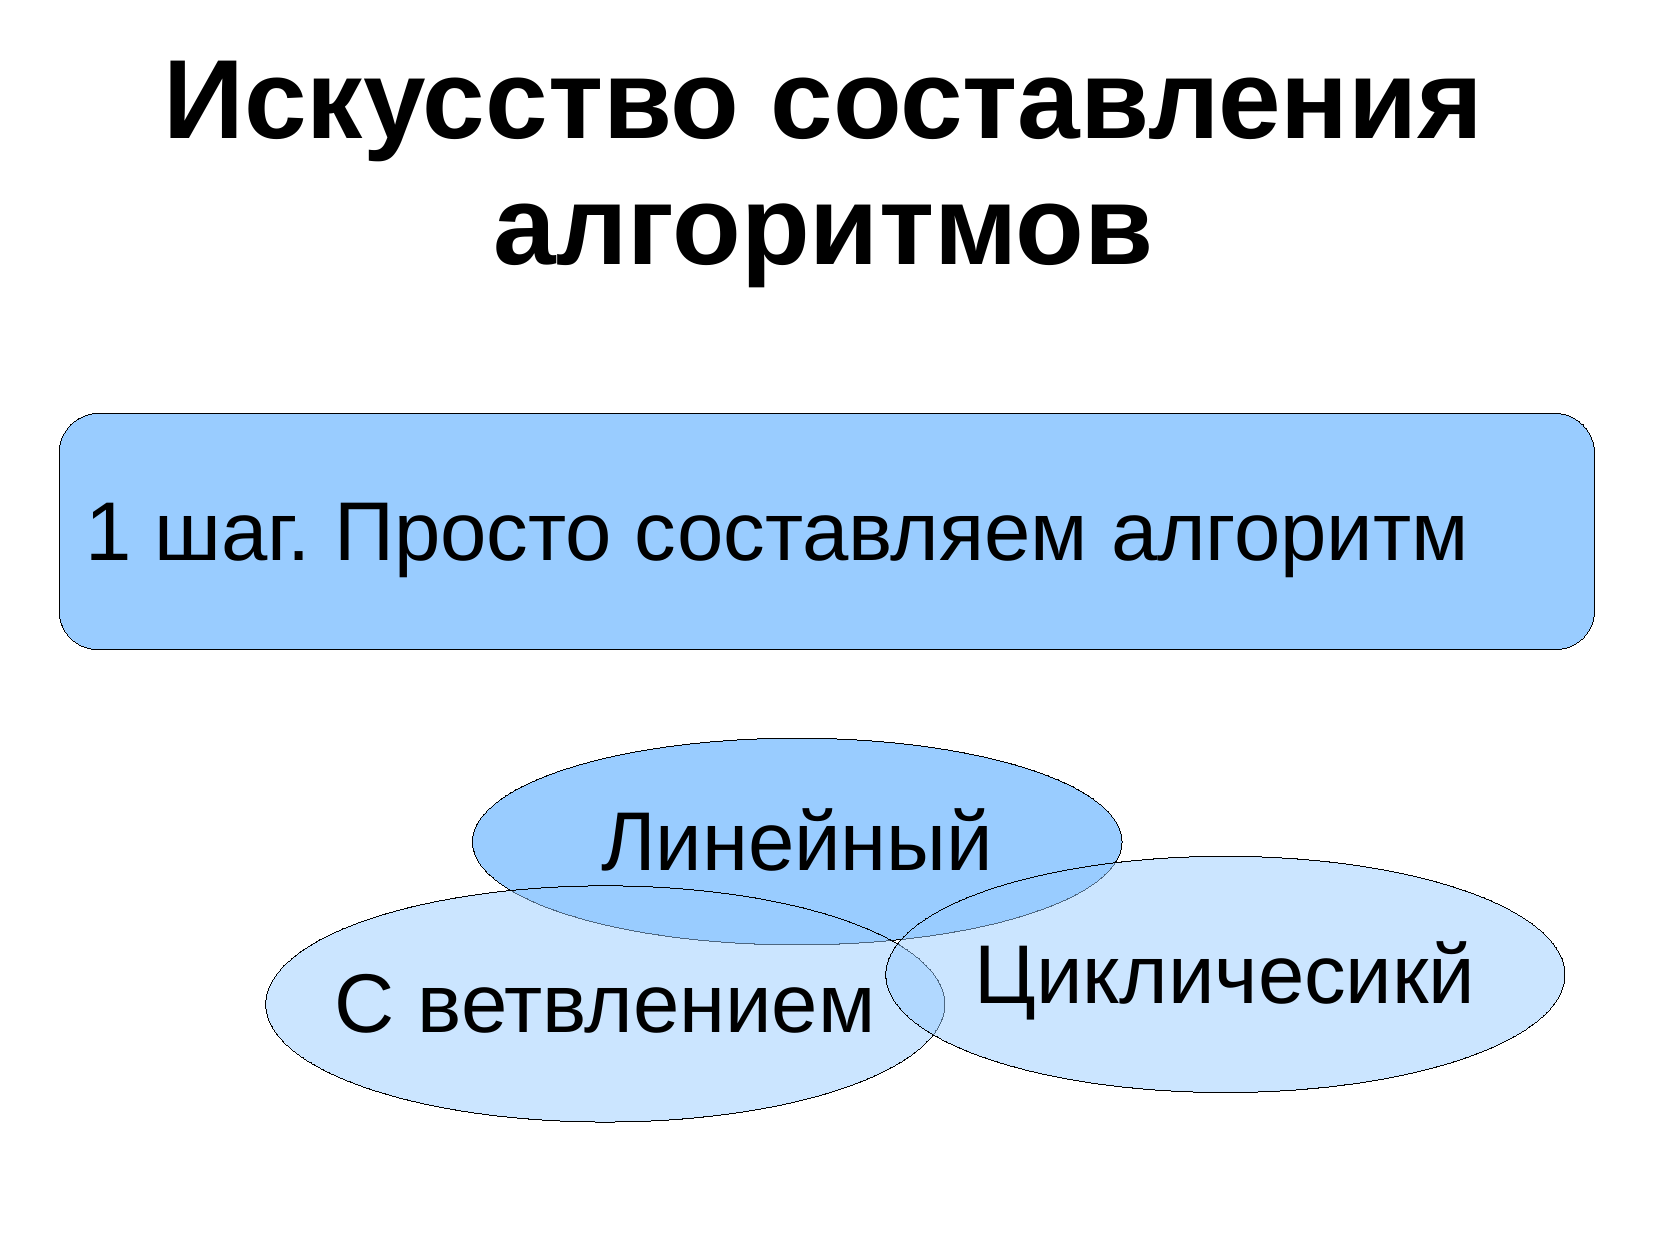

Искусство составления алгоритмов
1 шаг. Просто составляем алгоритм
Линейный
Цикличесикй
С ветвлением